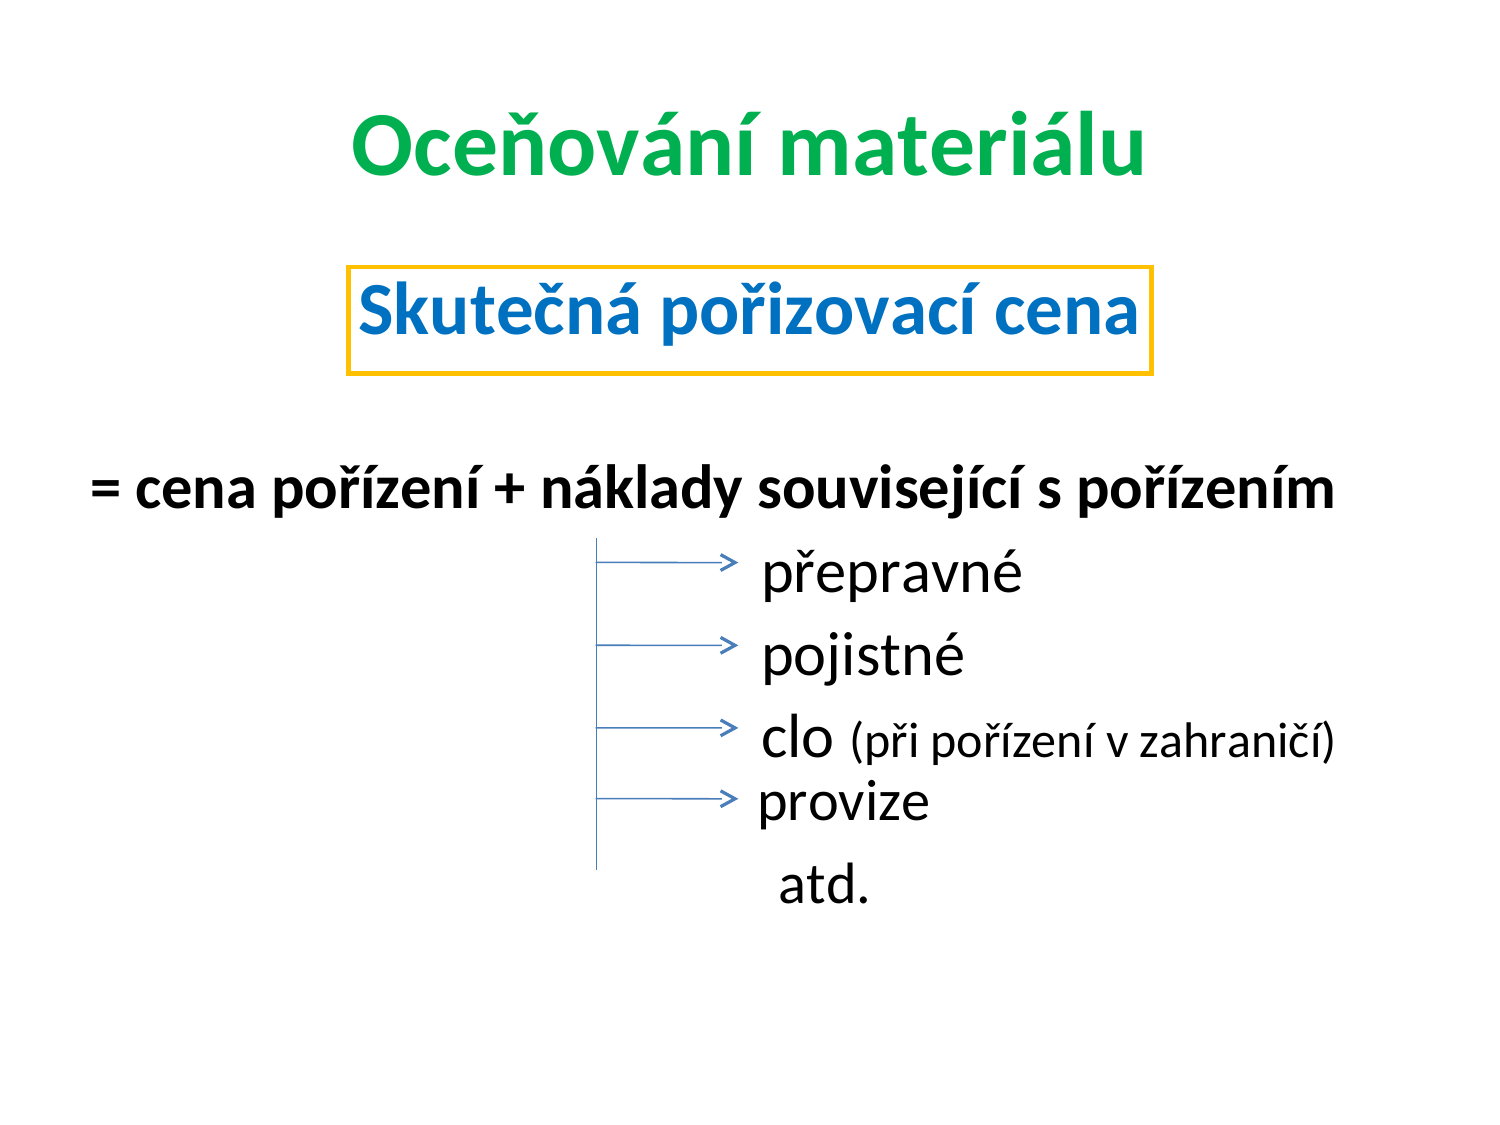

# Oceňování materiálu
Skutečná pořizovací cena
= cena pořízení + náklady související s pořízením
					 přepravné
					 pojistné
					 clo (při pořízení v zahraničí)				 provize
				 atd.